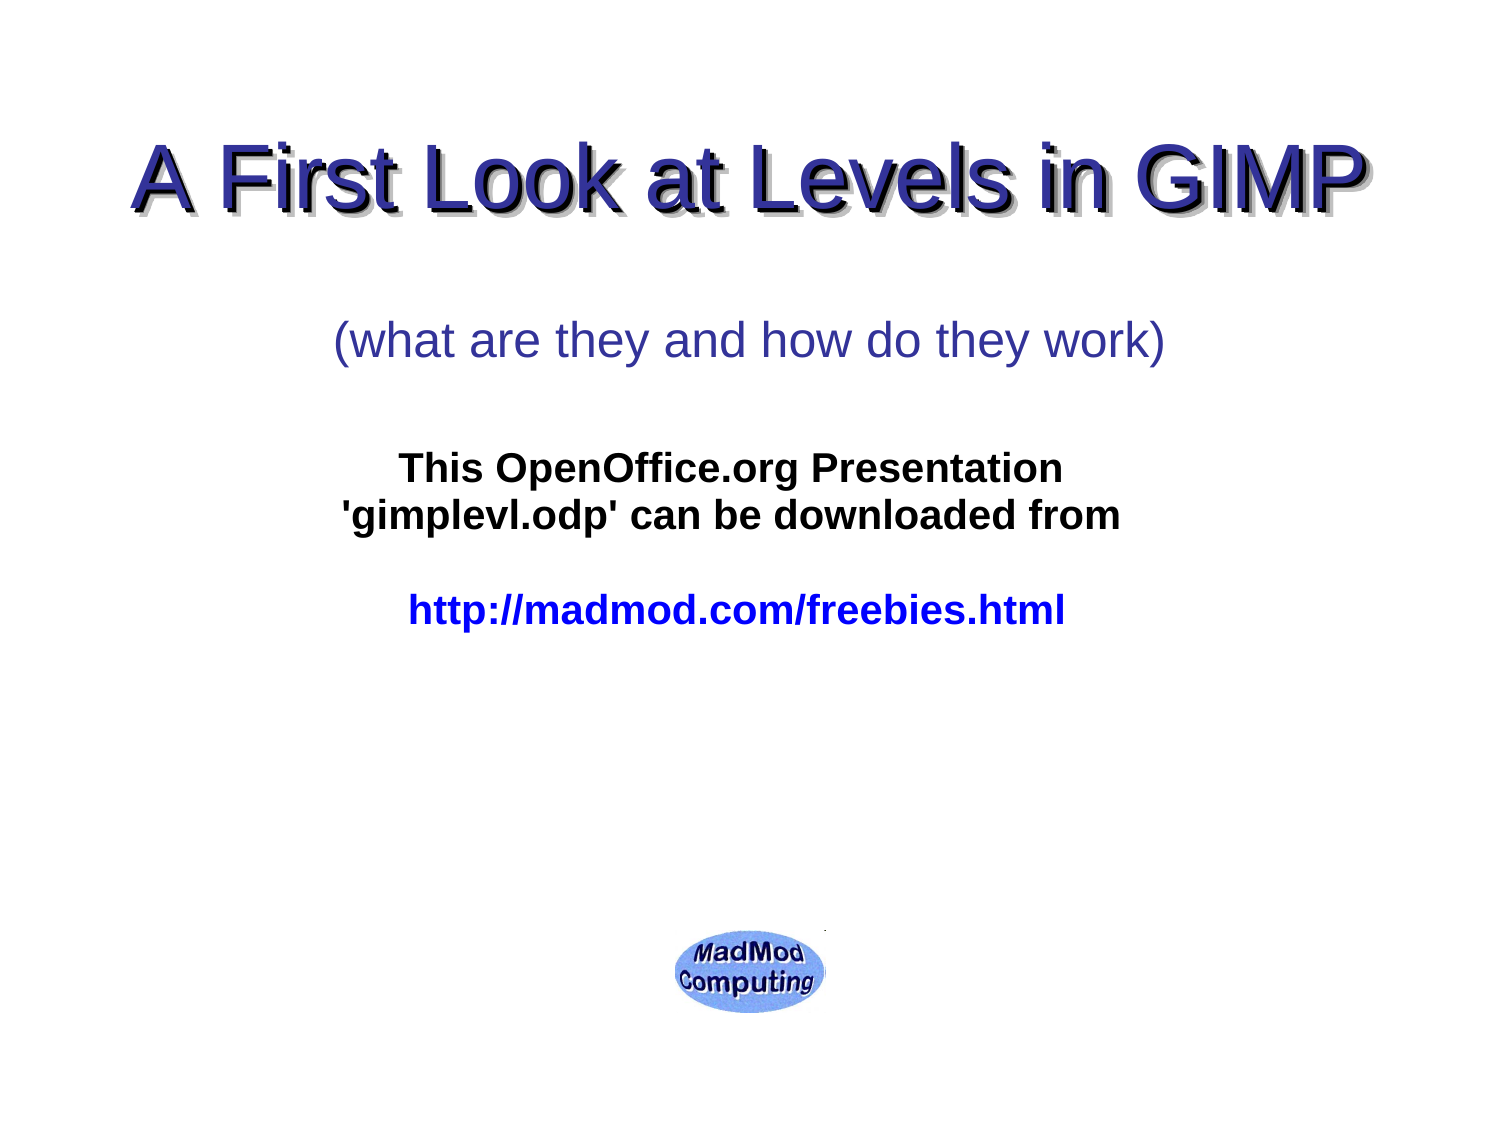

A First Look at Levels in GIMP
(what are they and how do they work)
# This OpenOffice.org Presentation
'gimplevl.odp' can be downloaded from
 http://madmod.com/freebies.html